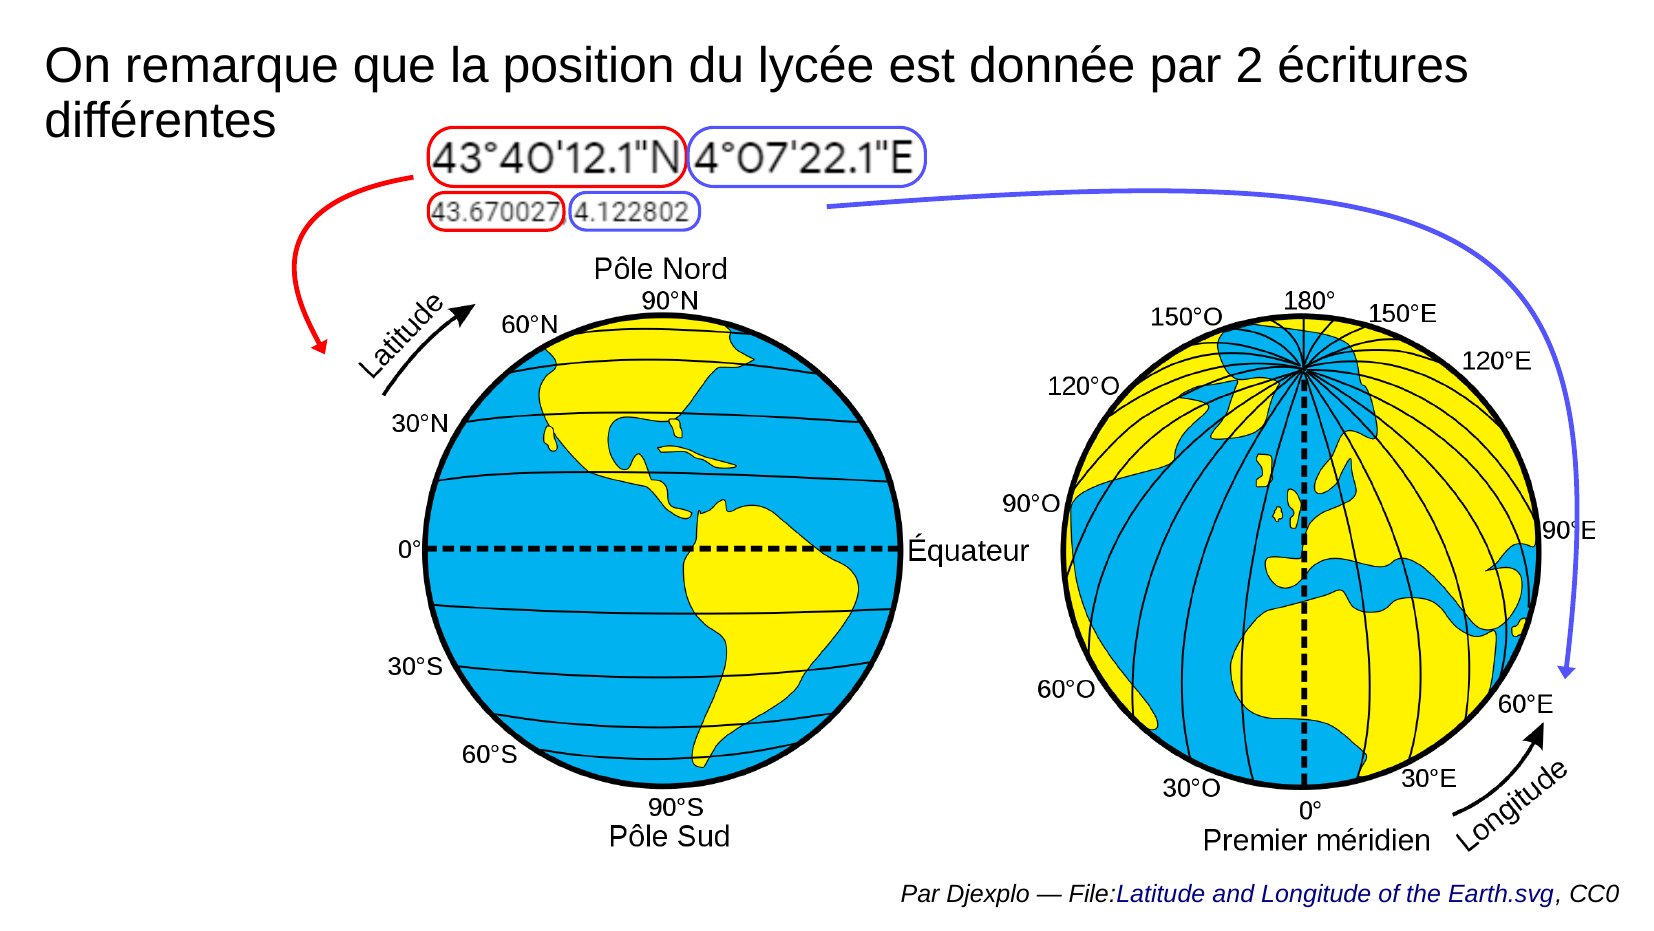

On remarque que la position du lycée est donnée par 2 écritures différentes
Par Djexplo — File:Latitude and Longitude of the Earth.svg, CC0